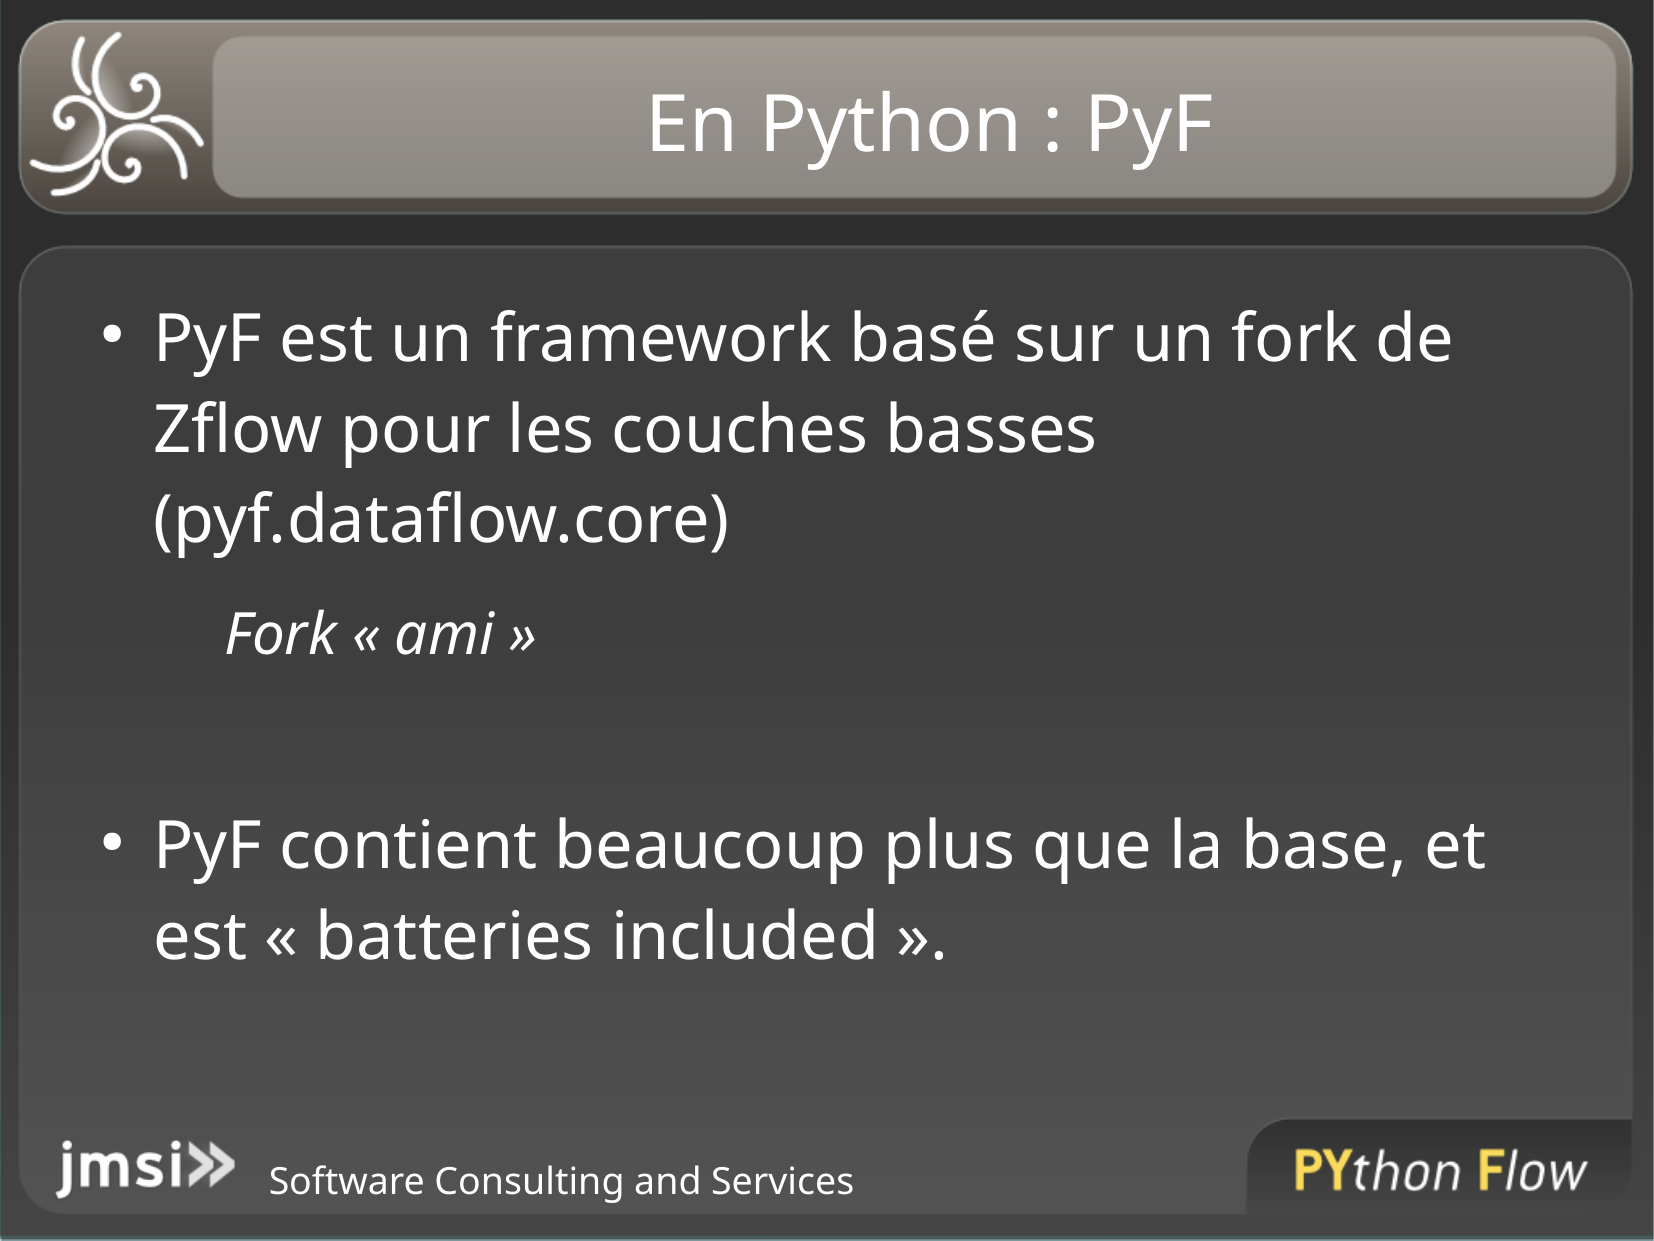

# En Python : PyF
PyF est un framework basé sur un fork de Zflow pour les couches basses (pyf.dataflow.core)
Fork « ami »
PyF contient beaucoup plus que la base, et est « batteries included ».